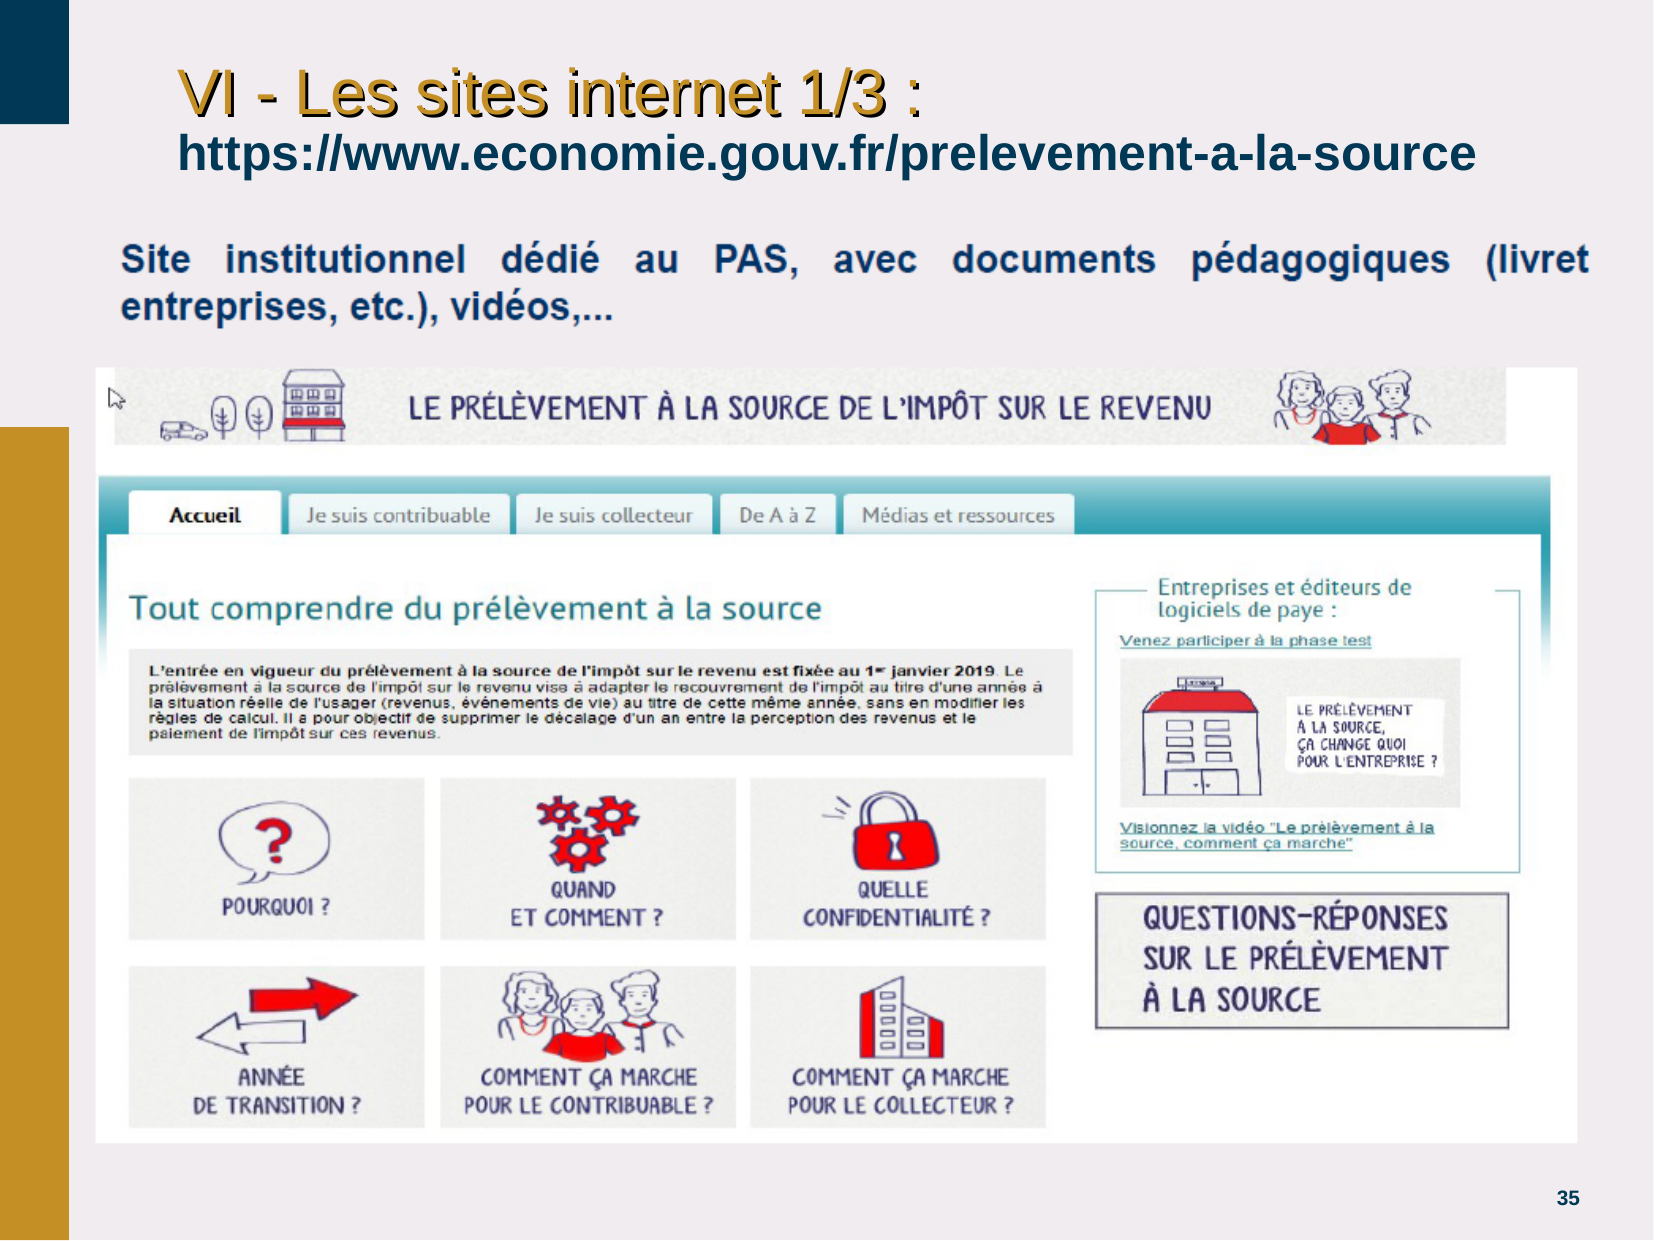

# VI - Les sites internet 1/3 : https://www.economie.gouv.fr/prelevement-a-la-source